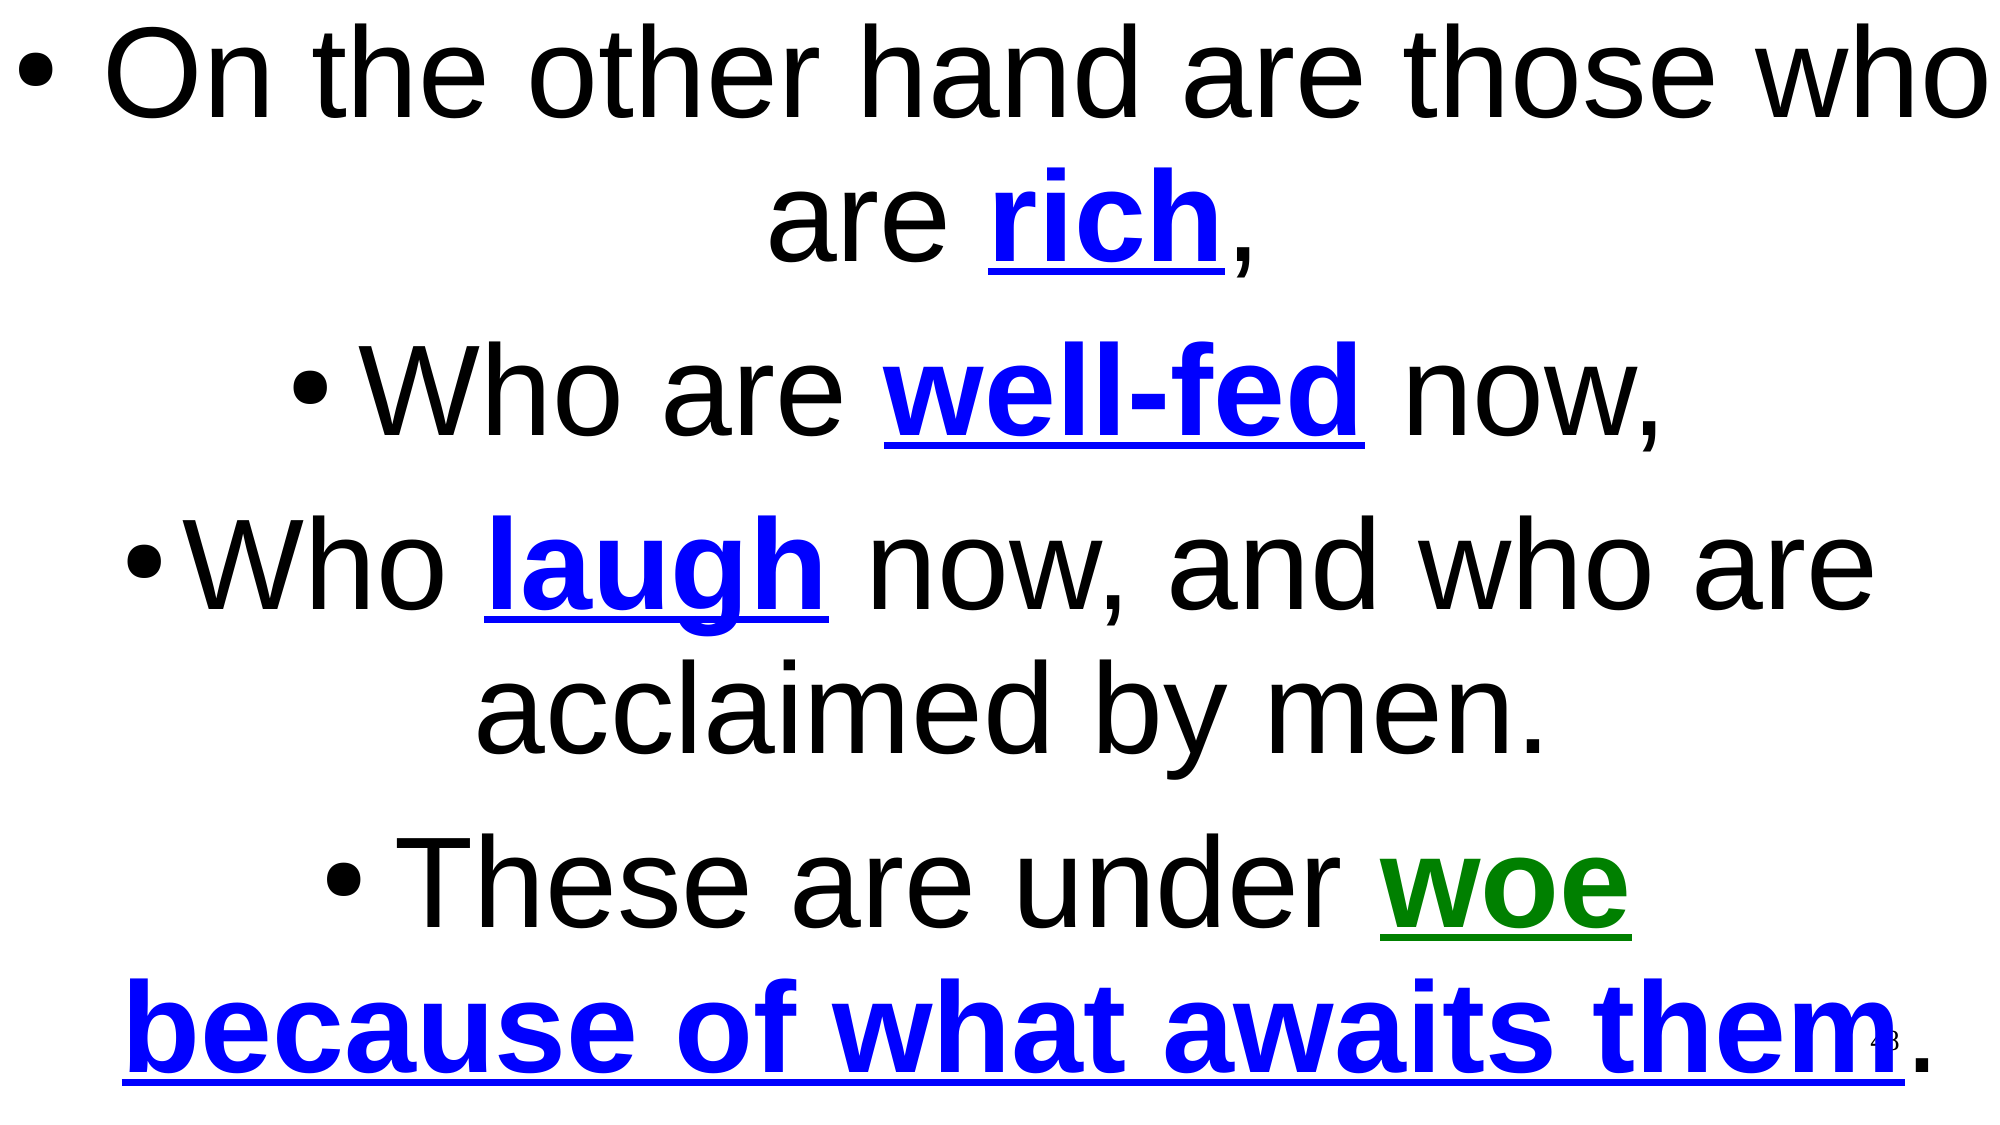

# On the other hand are those who are rich,
Who are well-fed now,
Who laugh now, and who are acclaimed by men.
These are under woe
because of what awaits them.
48